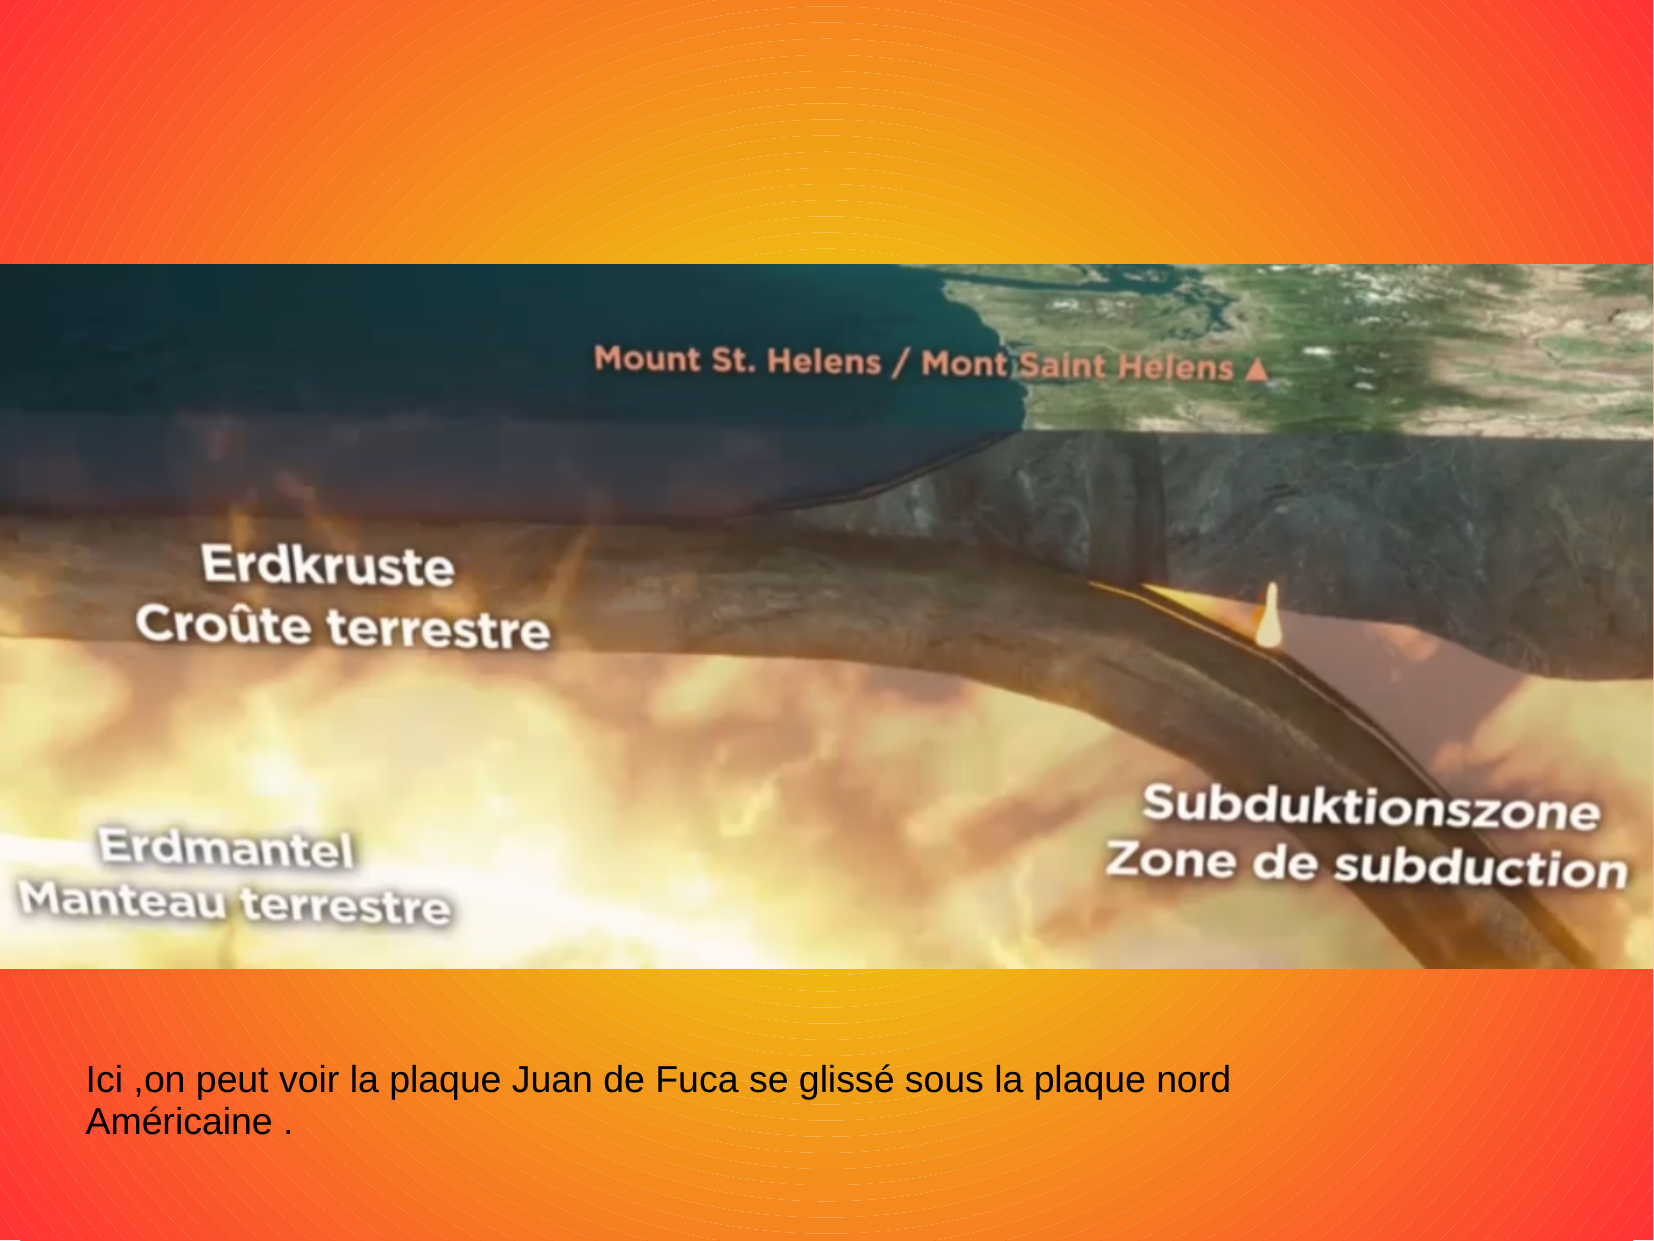

Ici ,on peut voir la plaque Juan de Fuca se glissé sous la plaque nord Américaine .